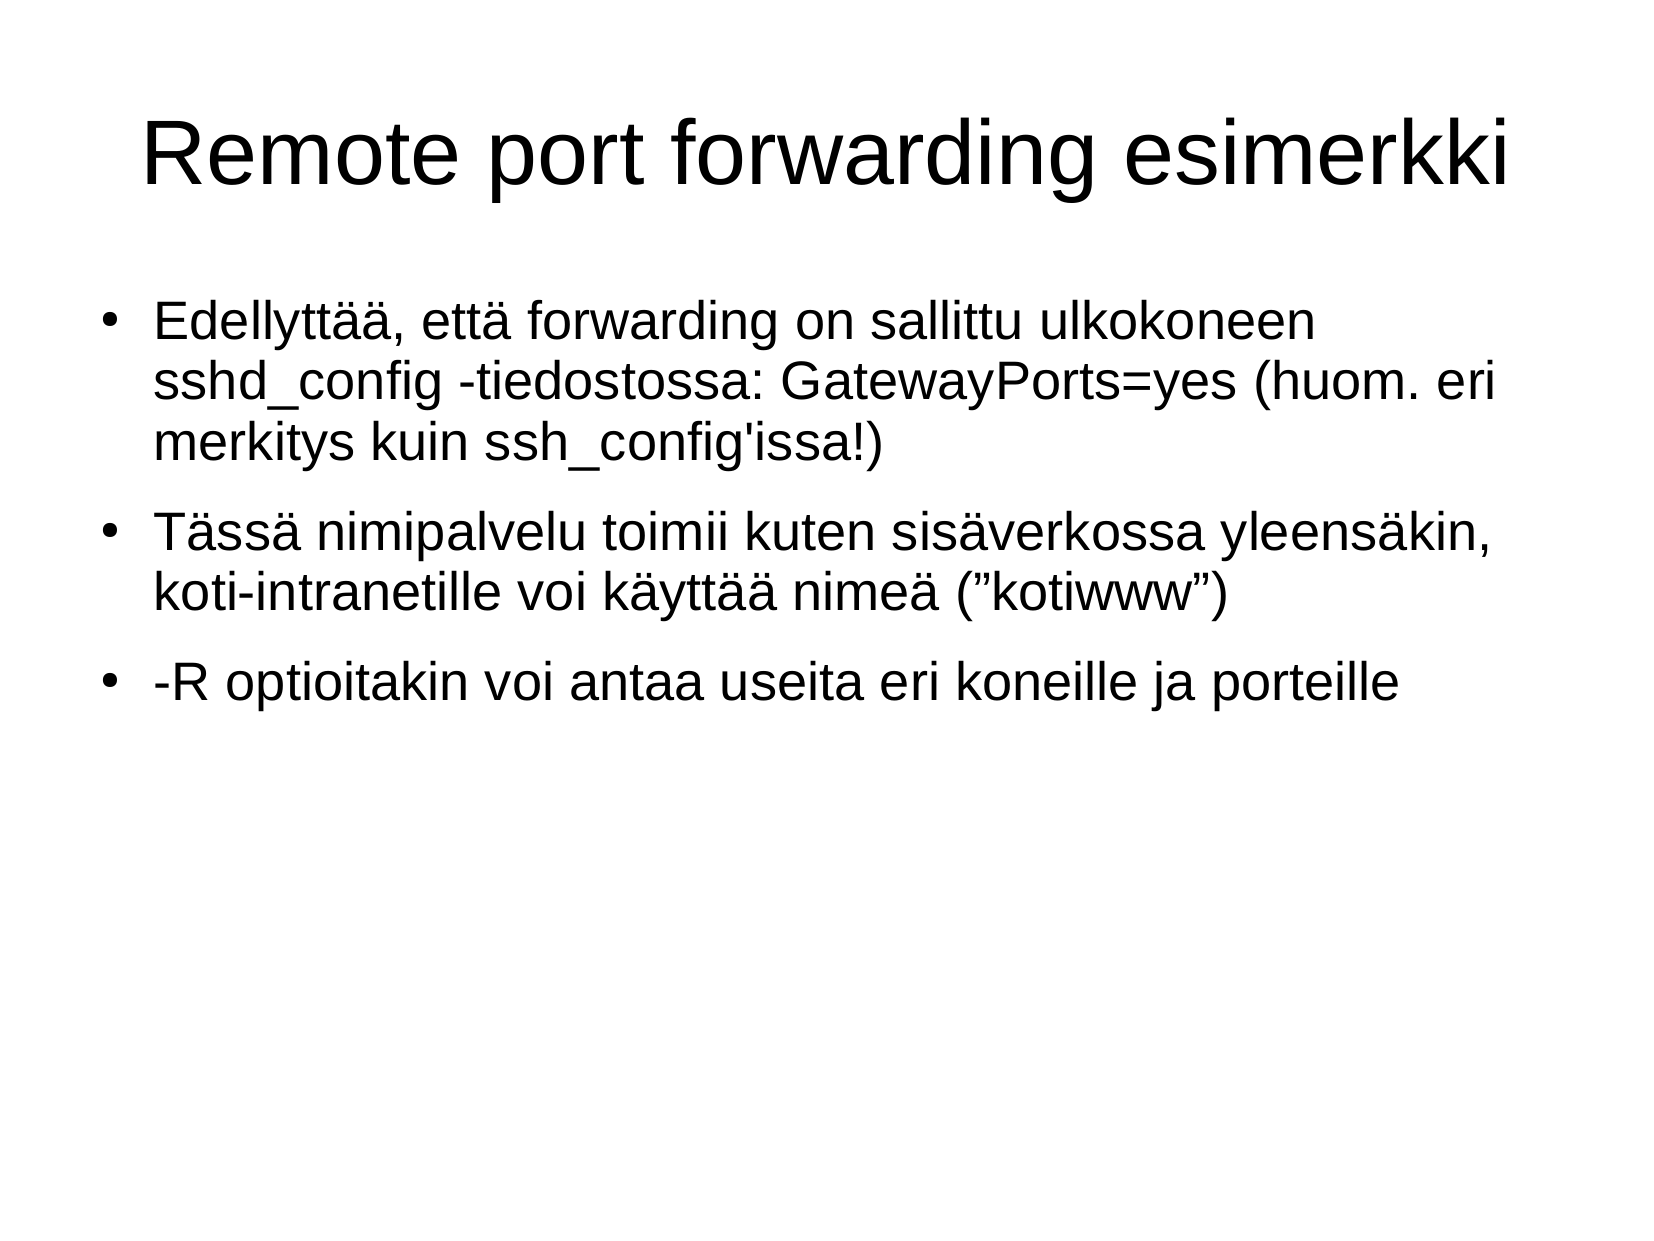

# Remote port forwarding esimerkki
Edellyttää, että forwarding on sallittu ulkokoneen sshd_config -tiedostossa: GatewayPorts=yes (huom. eri merkitys kuin ssh_config'issa!)
Tässä nimipalvelu toimii kuten sisäverkossa yleensäkin, koti-intranetille voi käyttää nimeä (”kotiwww”)
-R optioitakin voi antaa useita eri koneille ja porteille